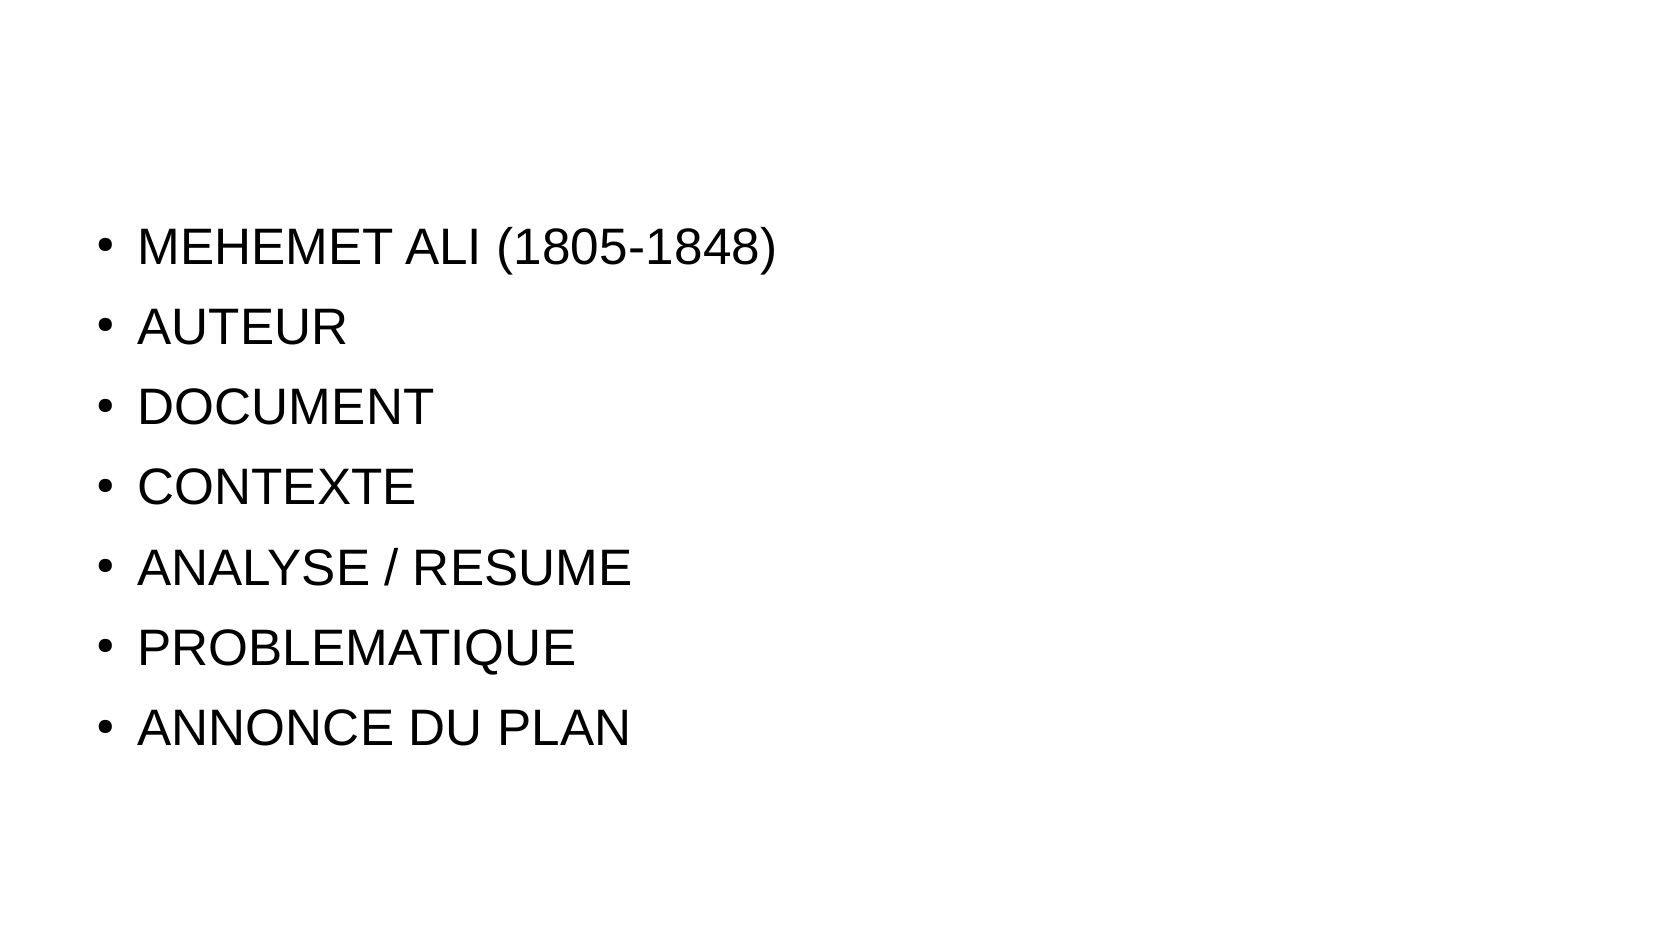

#
MEHEMET ALI (1805-1848)
AUTEUR
DOCUMENT
CONTEXTE
ANALYSE / RESUME
PROBLEMATIQUE
ANNONCE DU PLAN